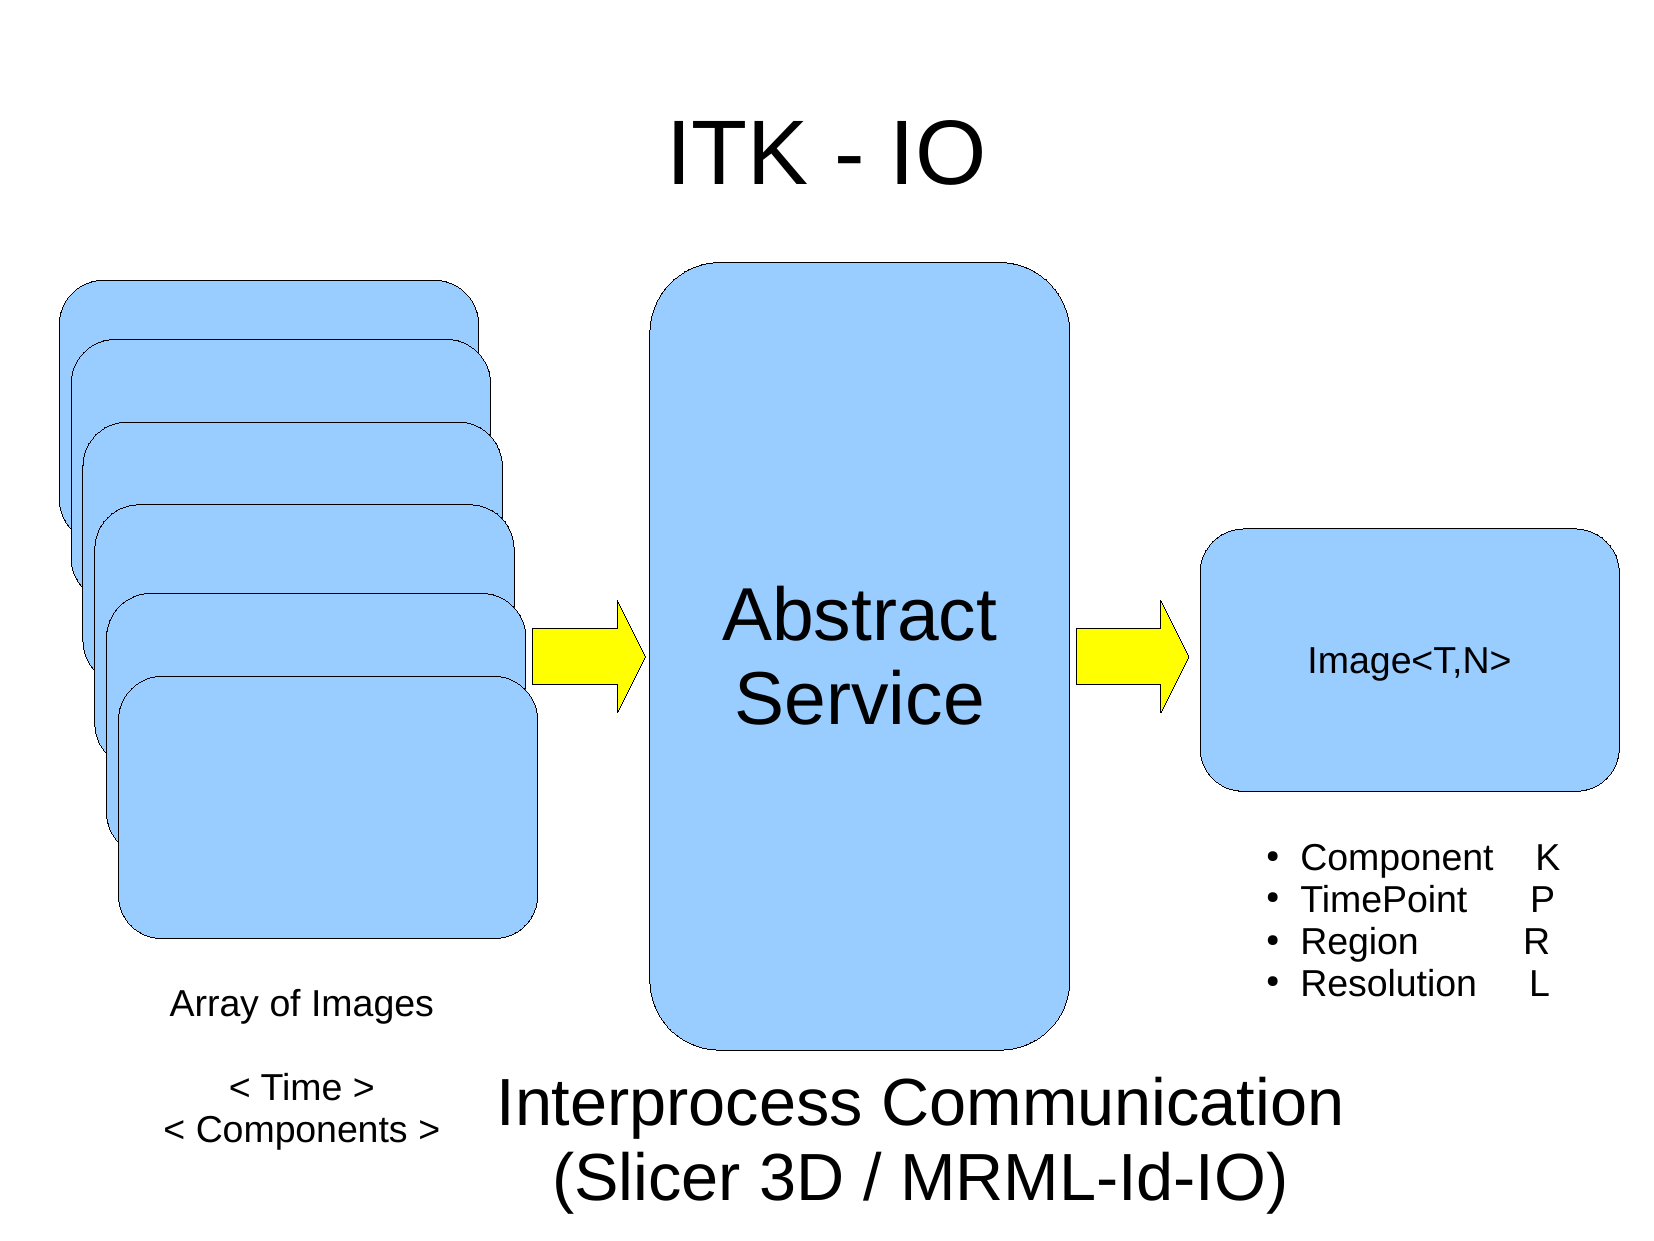

# ITK - IO
Abstract
Service
Image<T,N>
 Component K
 TimePoint P
 Region R
 Resolution L
Array of Images
< Time >
< Components >
Interprocess Communication
(Slicer 3D / MRML-Id-IO)